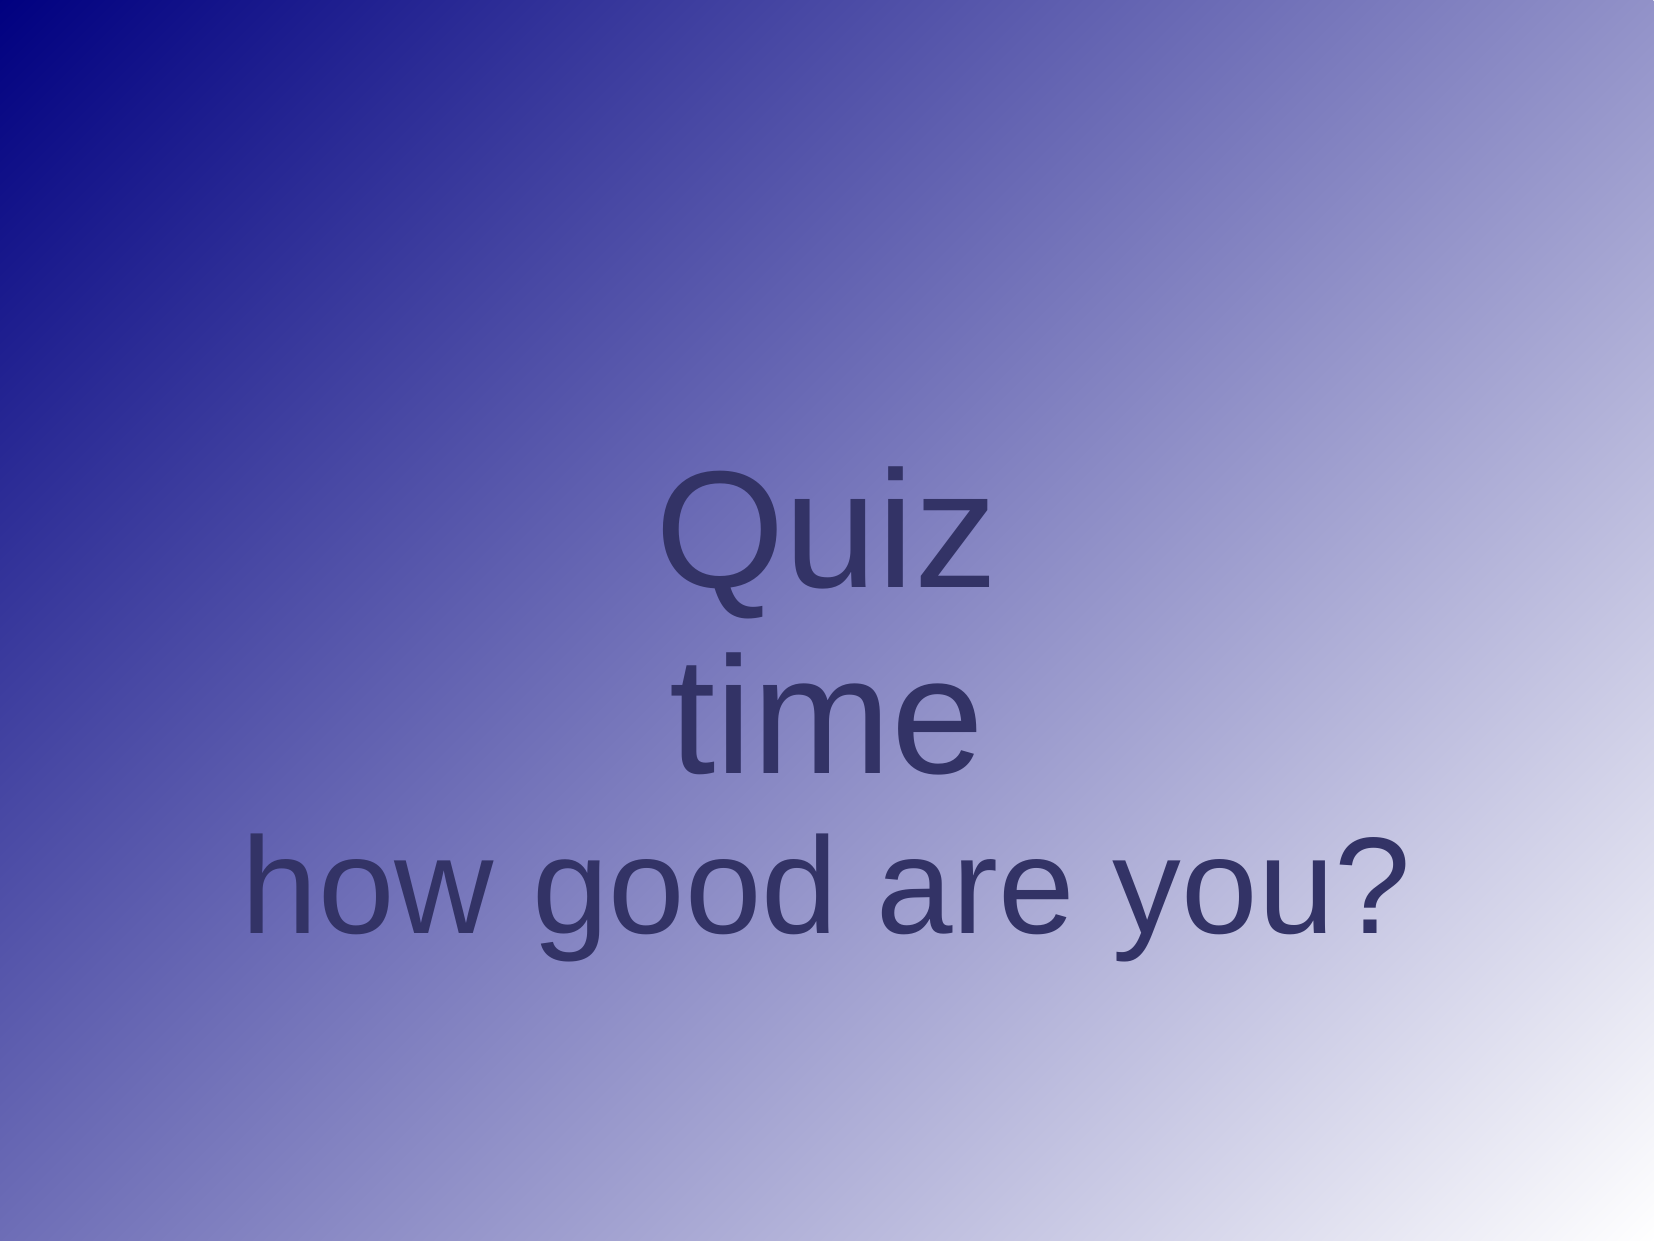

#
Quiz
time
how good are you?